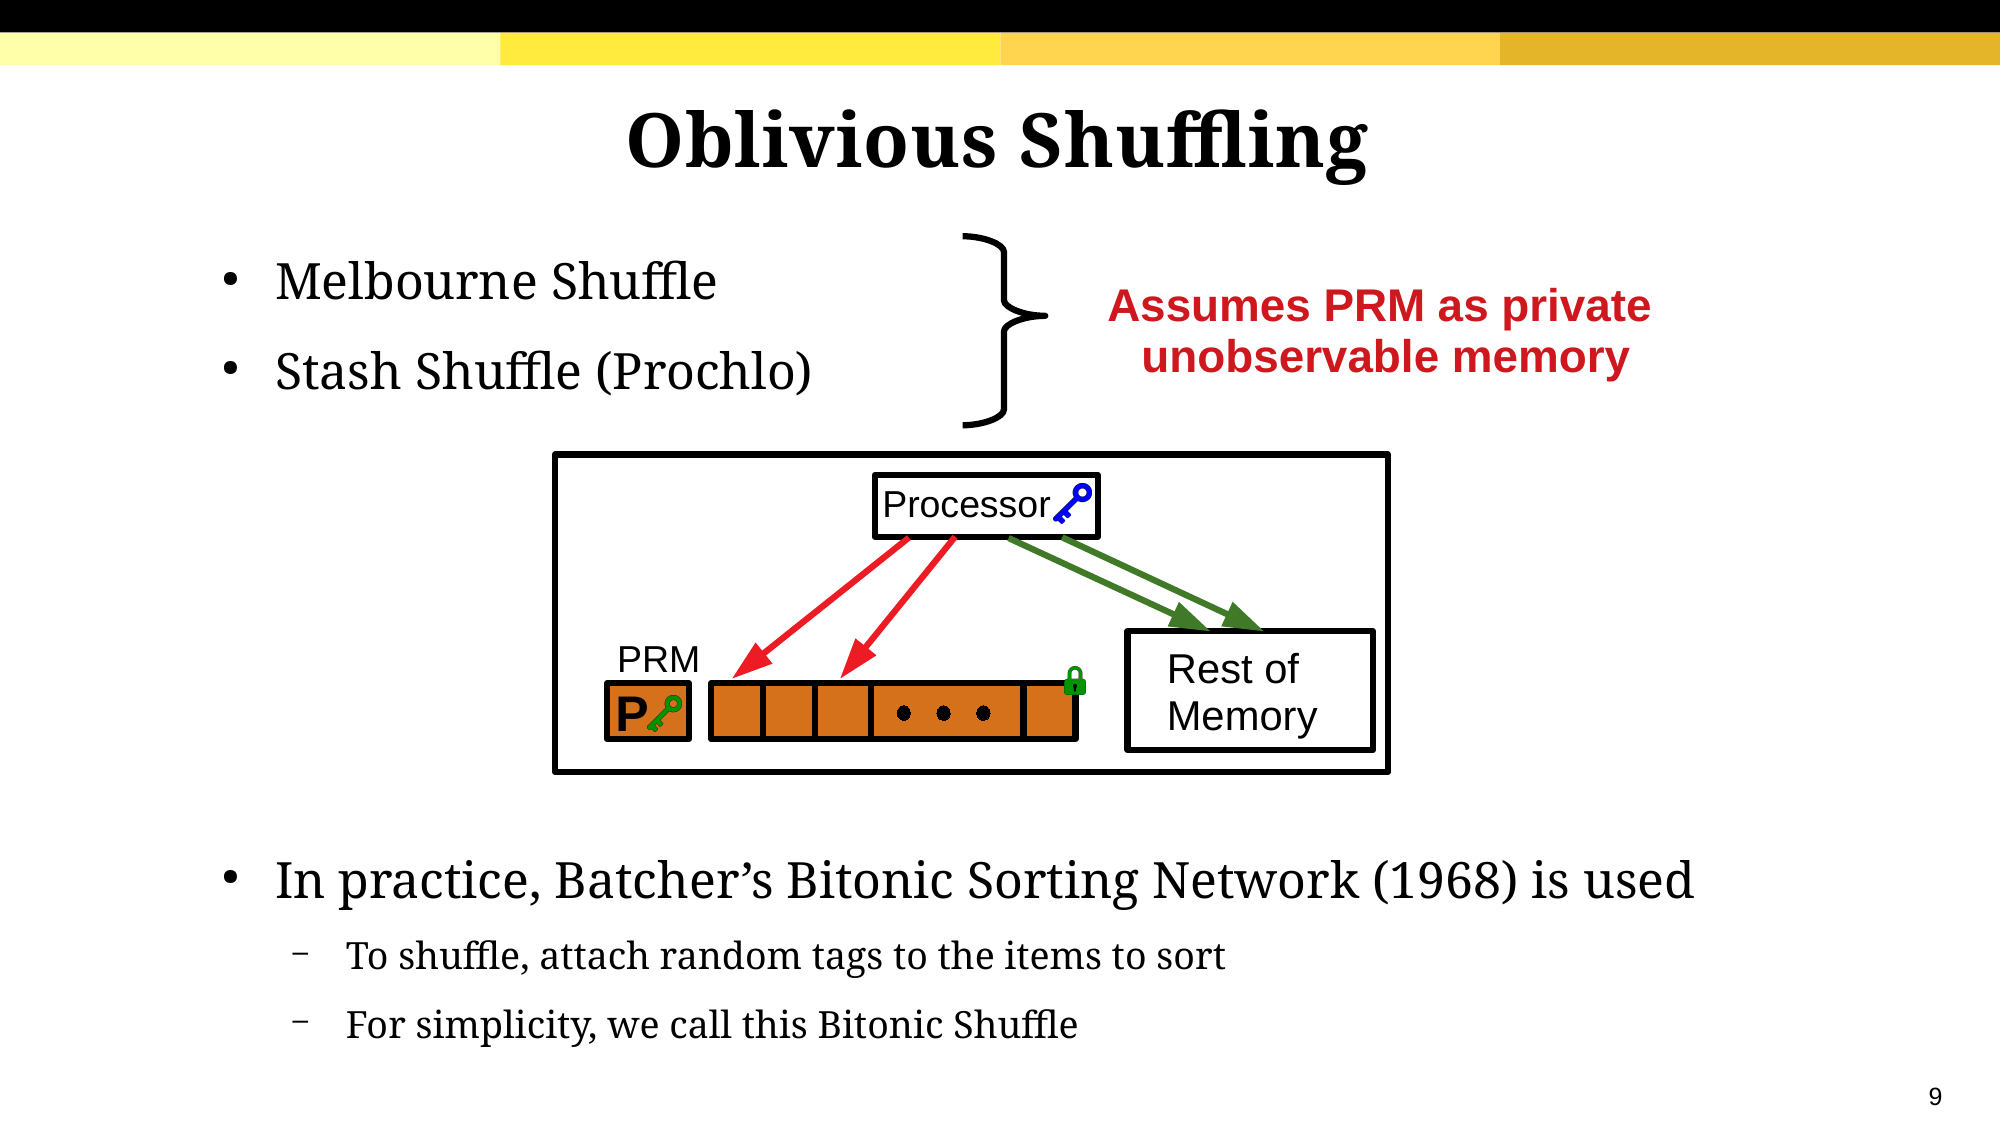

# Oblivious Shuffling
Melbourne Shuffle
Stash Shuffle (Prochlo)
In practice, Batcher’s Bitonic Sorting Network (1968) is used
To shuffle, attach random tags to the items to sort
For simplicity, we call this Bitonic Shuffle
Assumes PRM as private
unobservable memory
Processor
PRM
Rest of Memory
P
9